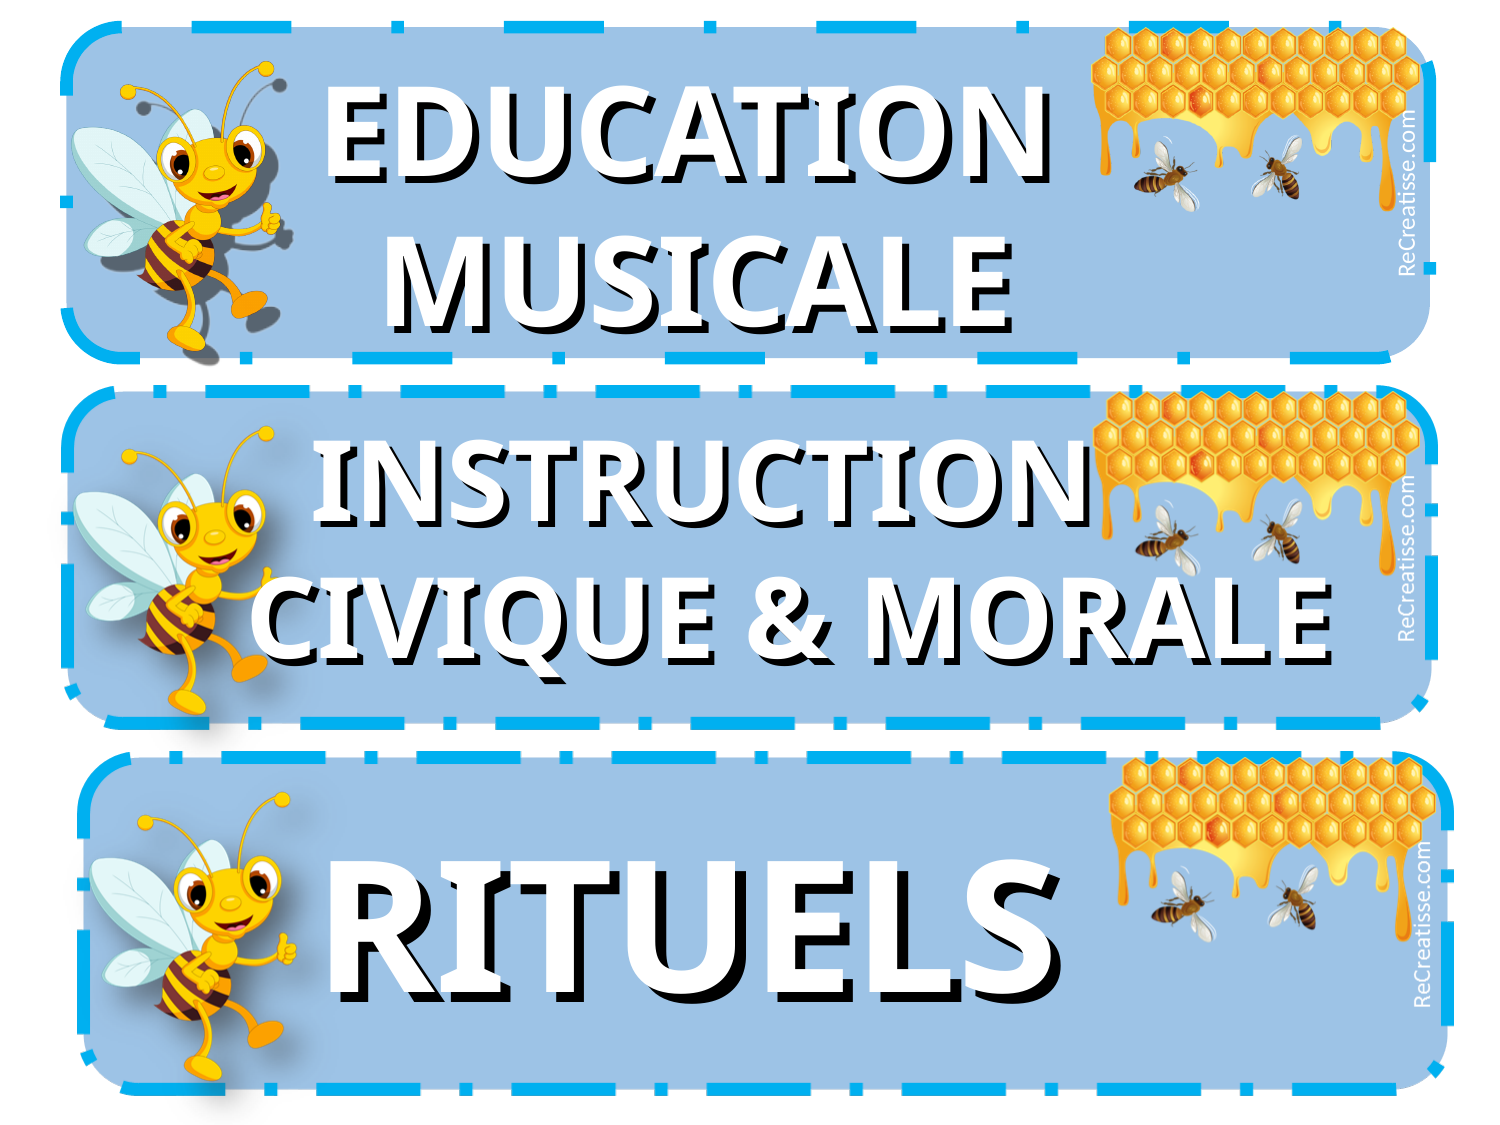

EDUCATION
 MUSICALE
ReCreatisse.com
 INSTRUCTION
CIVIQUE & MORALE
RITUELS